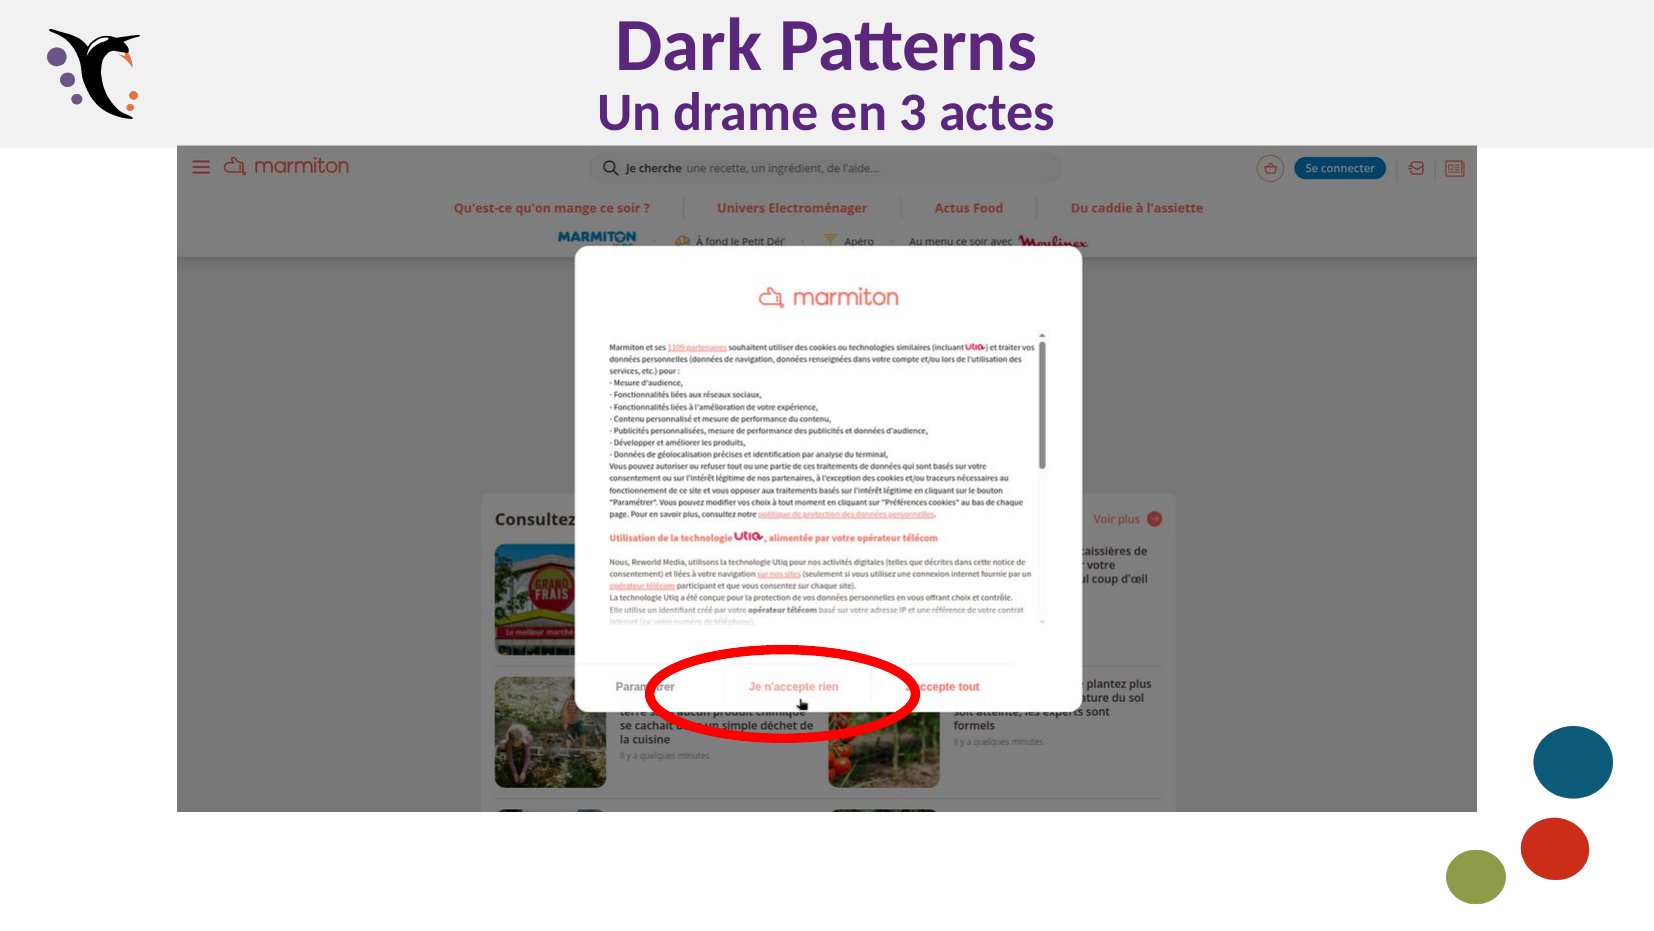

# Dark Patterns Un drame en 3 actes